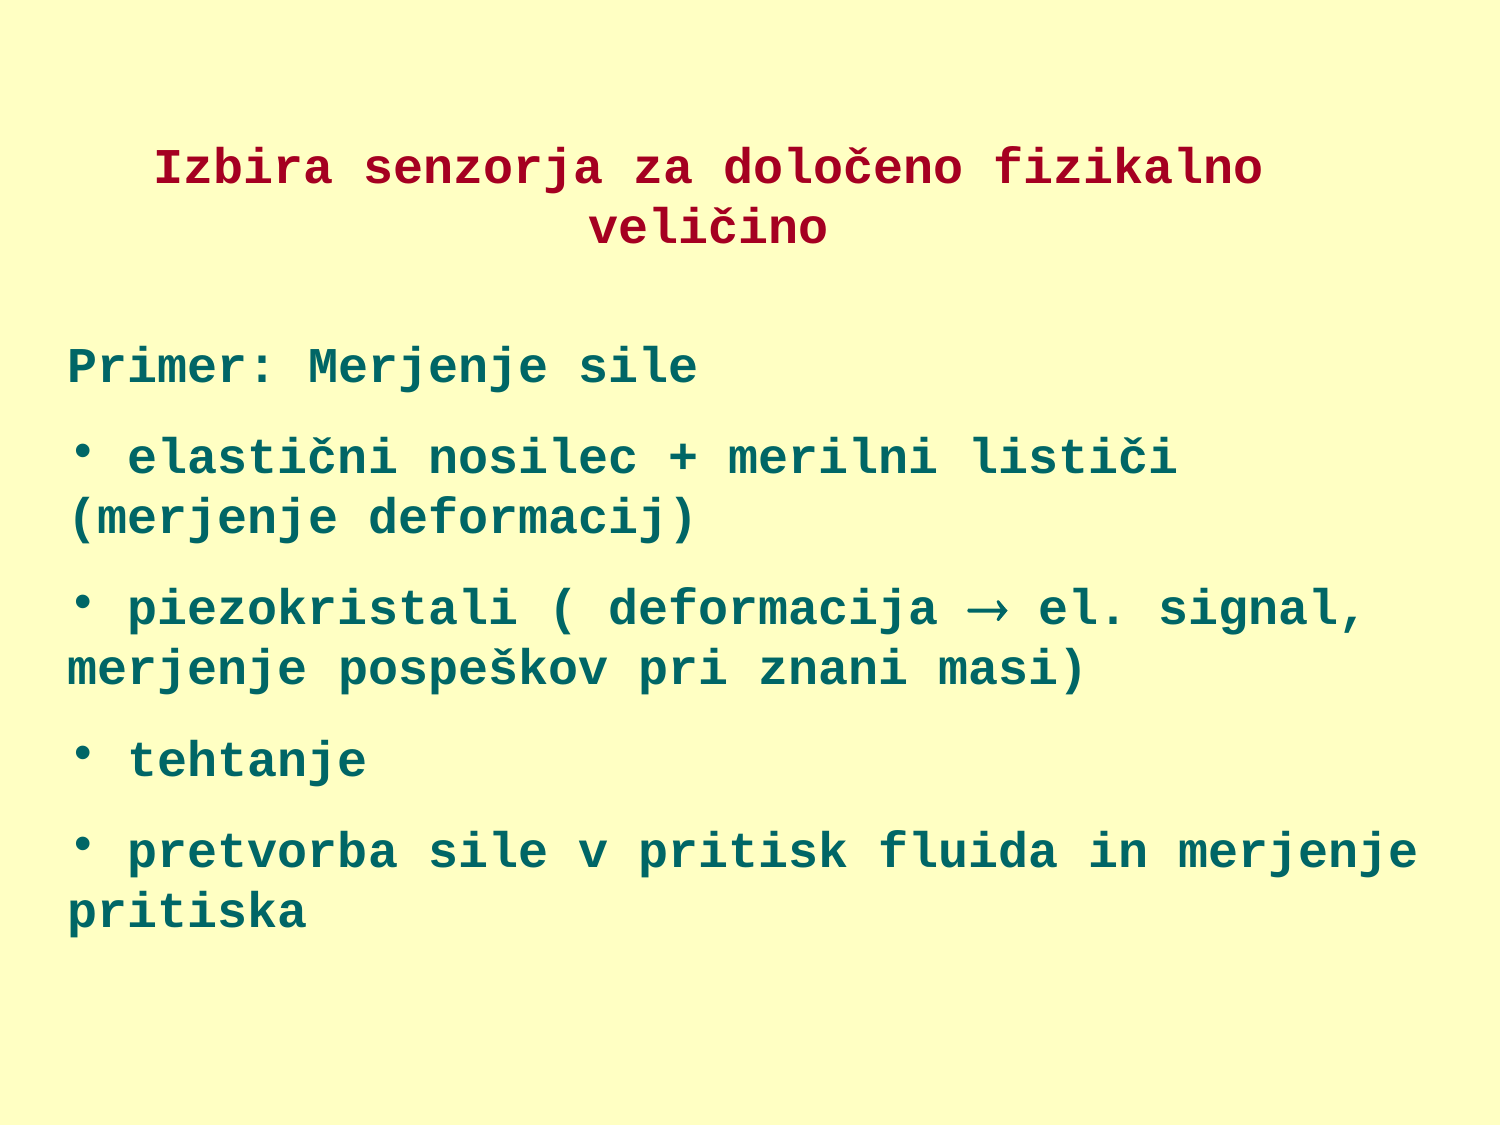

# Izbira senzorja za določeno fizikalno veličino
Primer: Merjenje sile
 elastični nosilec + merilni lističi (merjenje deformacij)
 piezokristali ( deformacija  el. signal, merjenje pospeškov pri znani masi)
 tehtanje
 pretvorba sile v pritisk fluida in merjenje pritiska